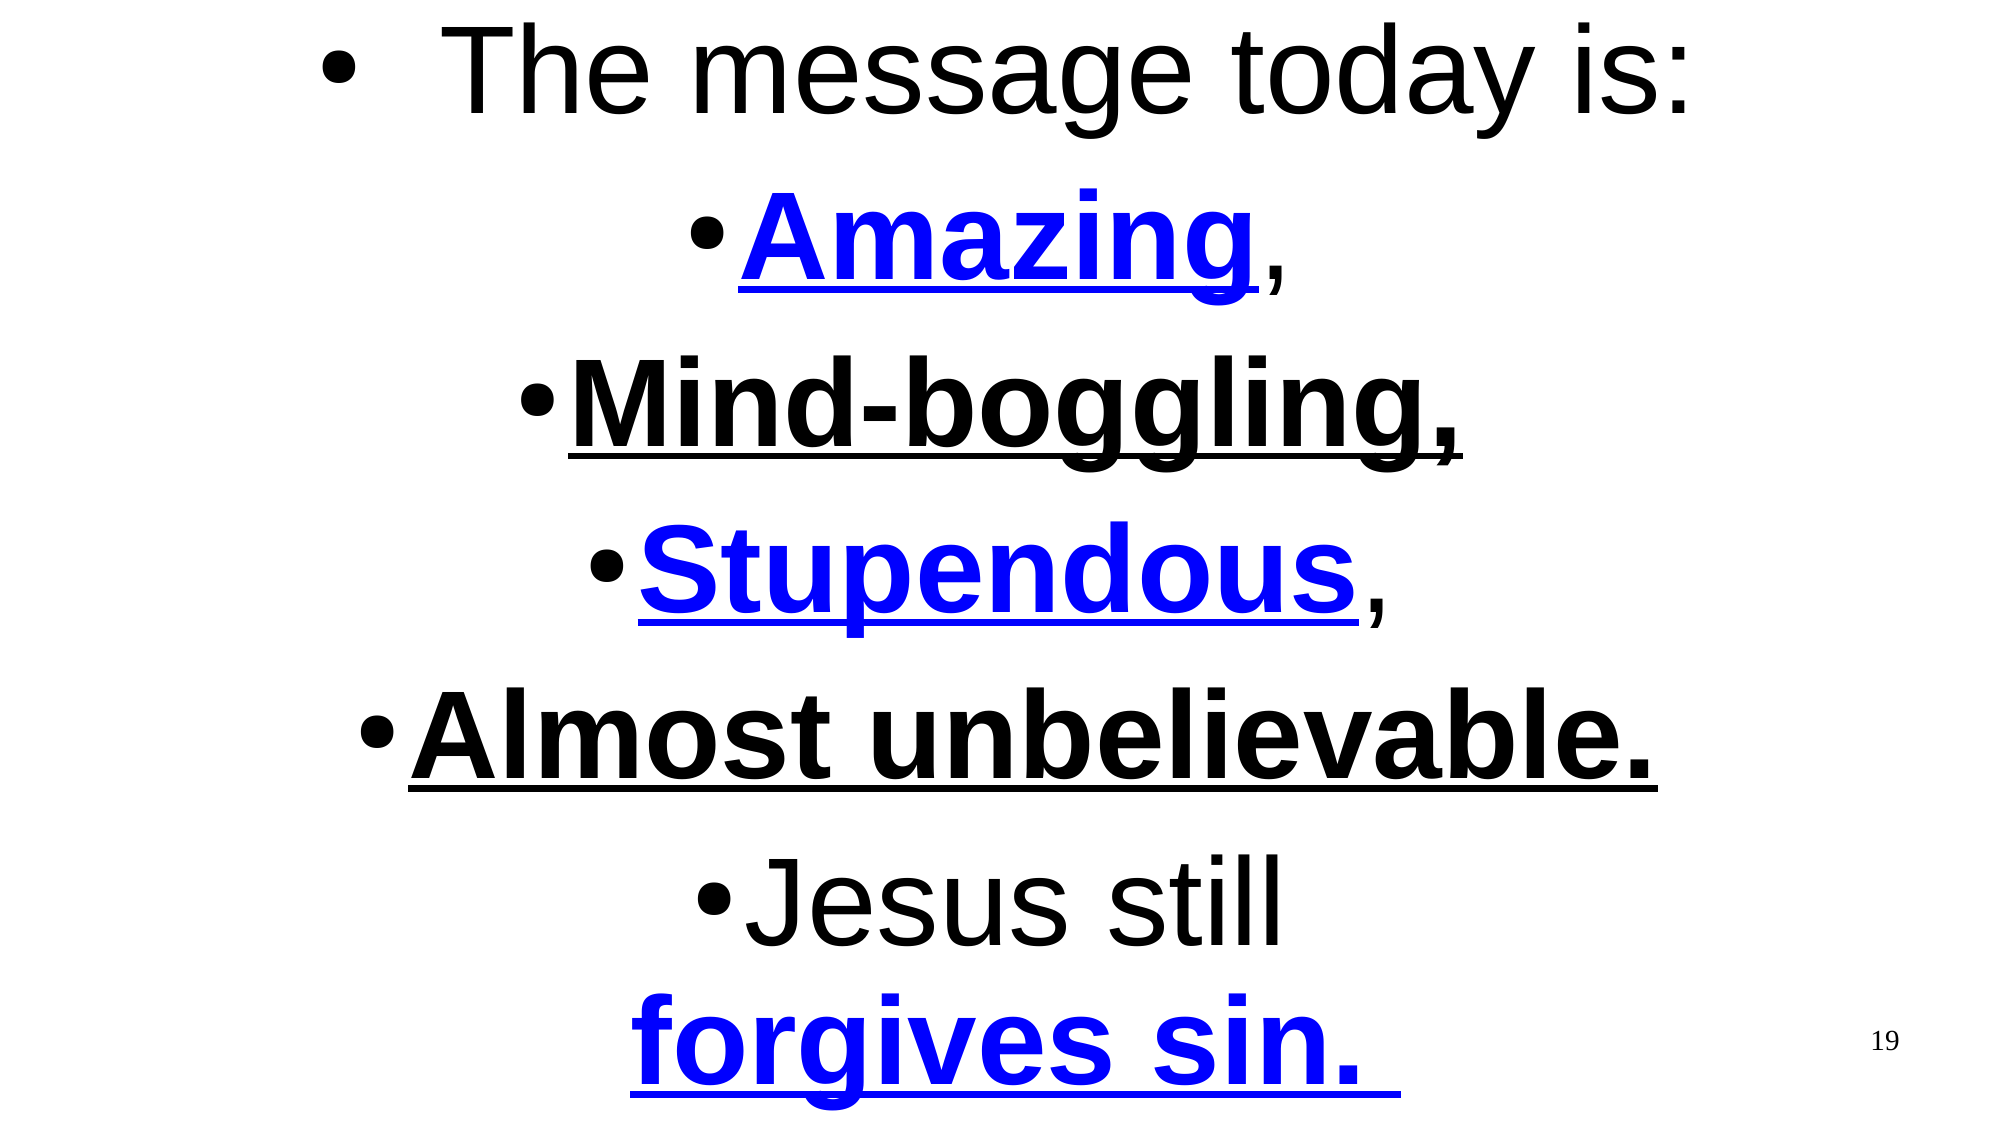

# The message today is:
Amazing,
Mind-boggling,
Stupendous,
Almost unbelievable.
Jesus still
forgives sin.
19